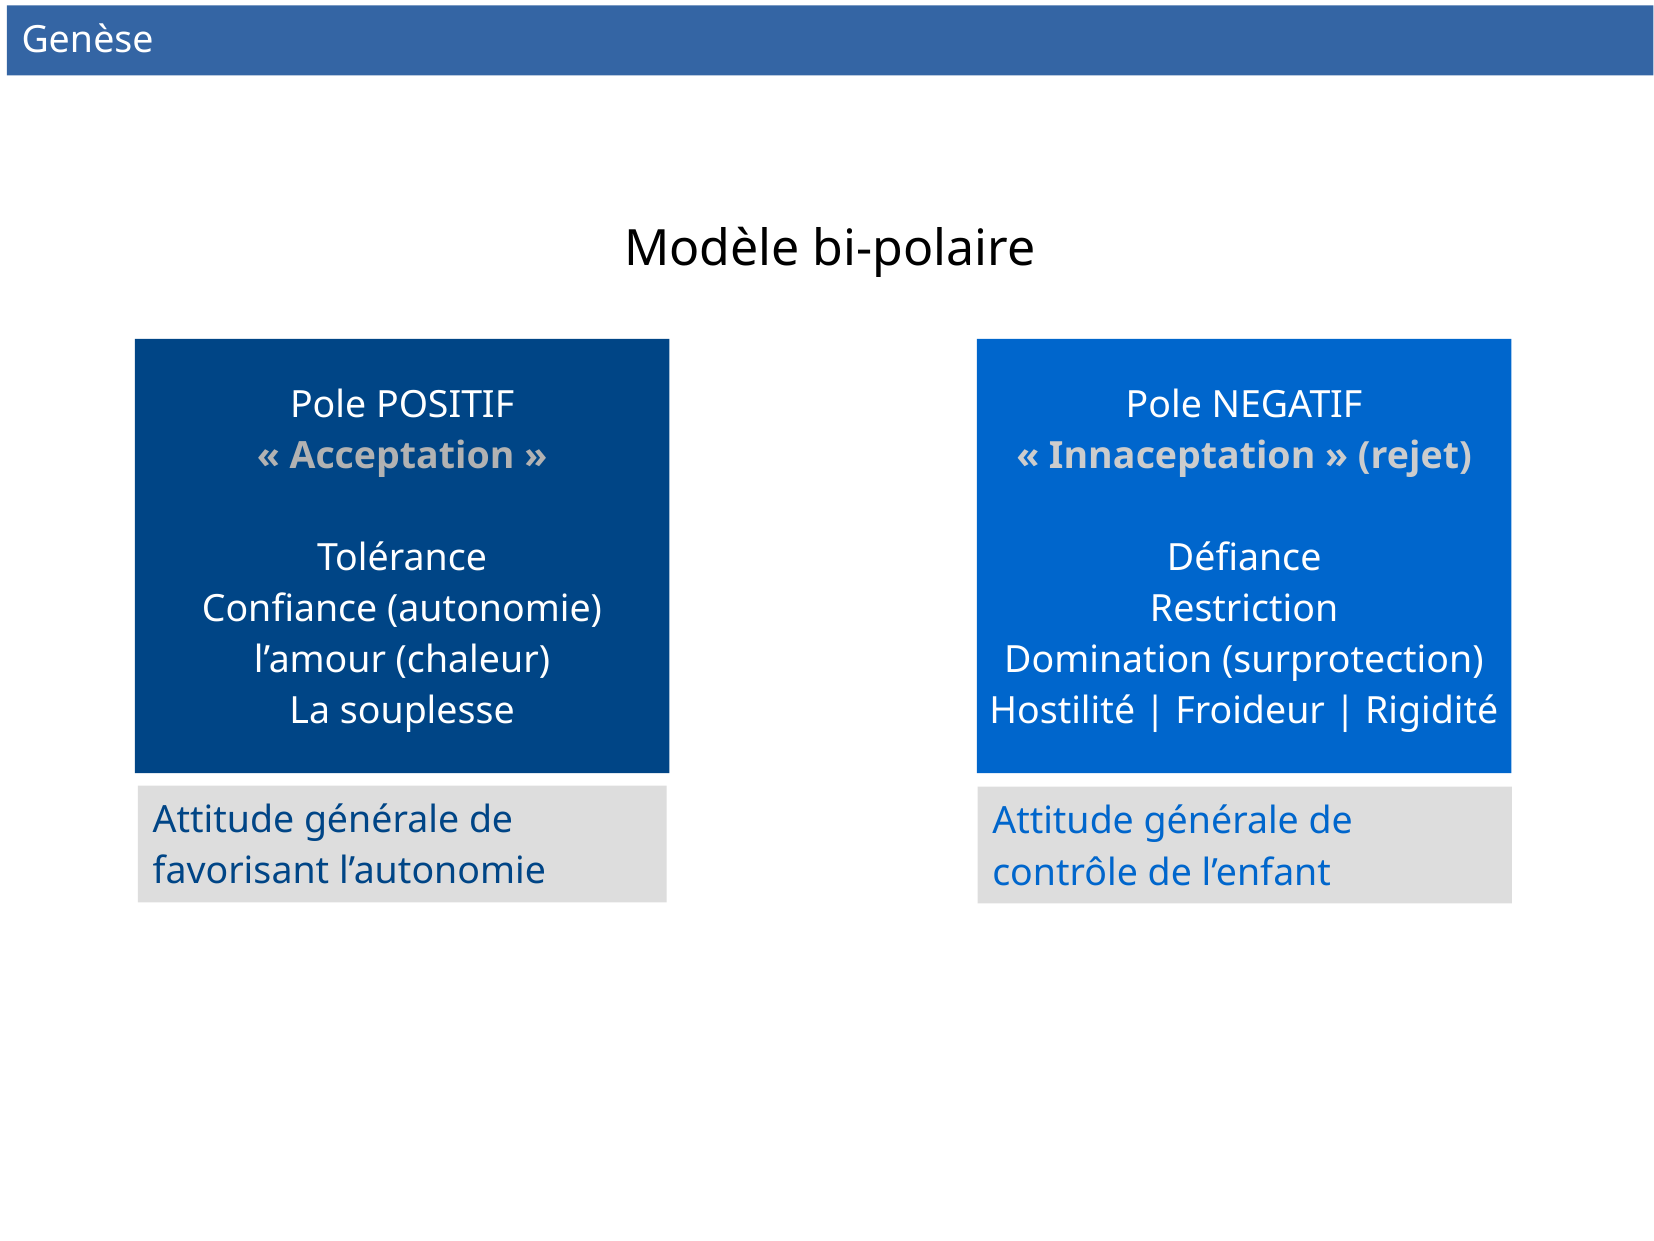

Genèse
Modèle bi-polaire
Pole POSITIF
« Acceptation »
Tolérance
Confiance (autonomie)
l’amour (chaleur)
La souplesse
Pole NEGATIF
« Innaceptation » (rejet)
Défiance
Restriction
Domination (surprotection)
Hostilité | Froideur | Rigidité
Attitude générale de favorisant l’autonomie
Attitude générale de contrôle de l’enfant